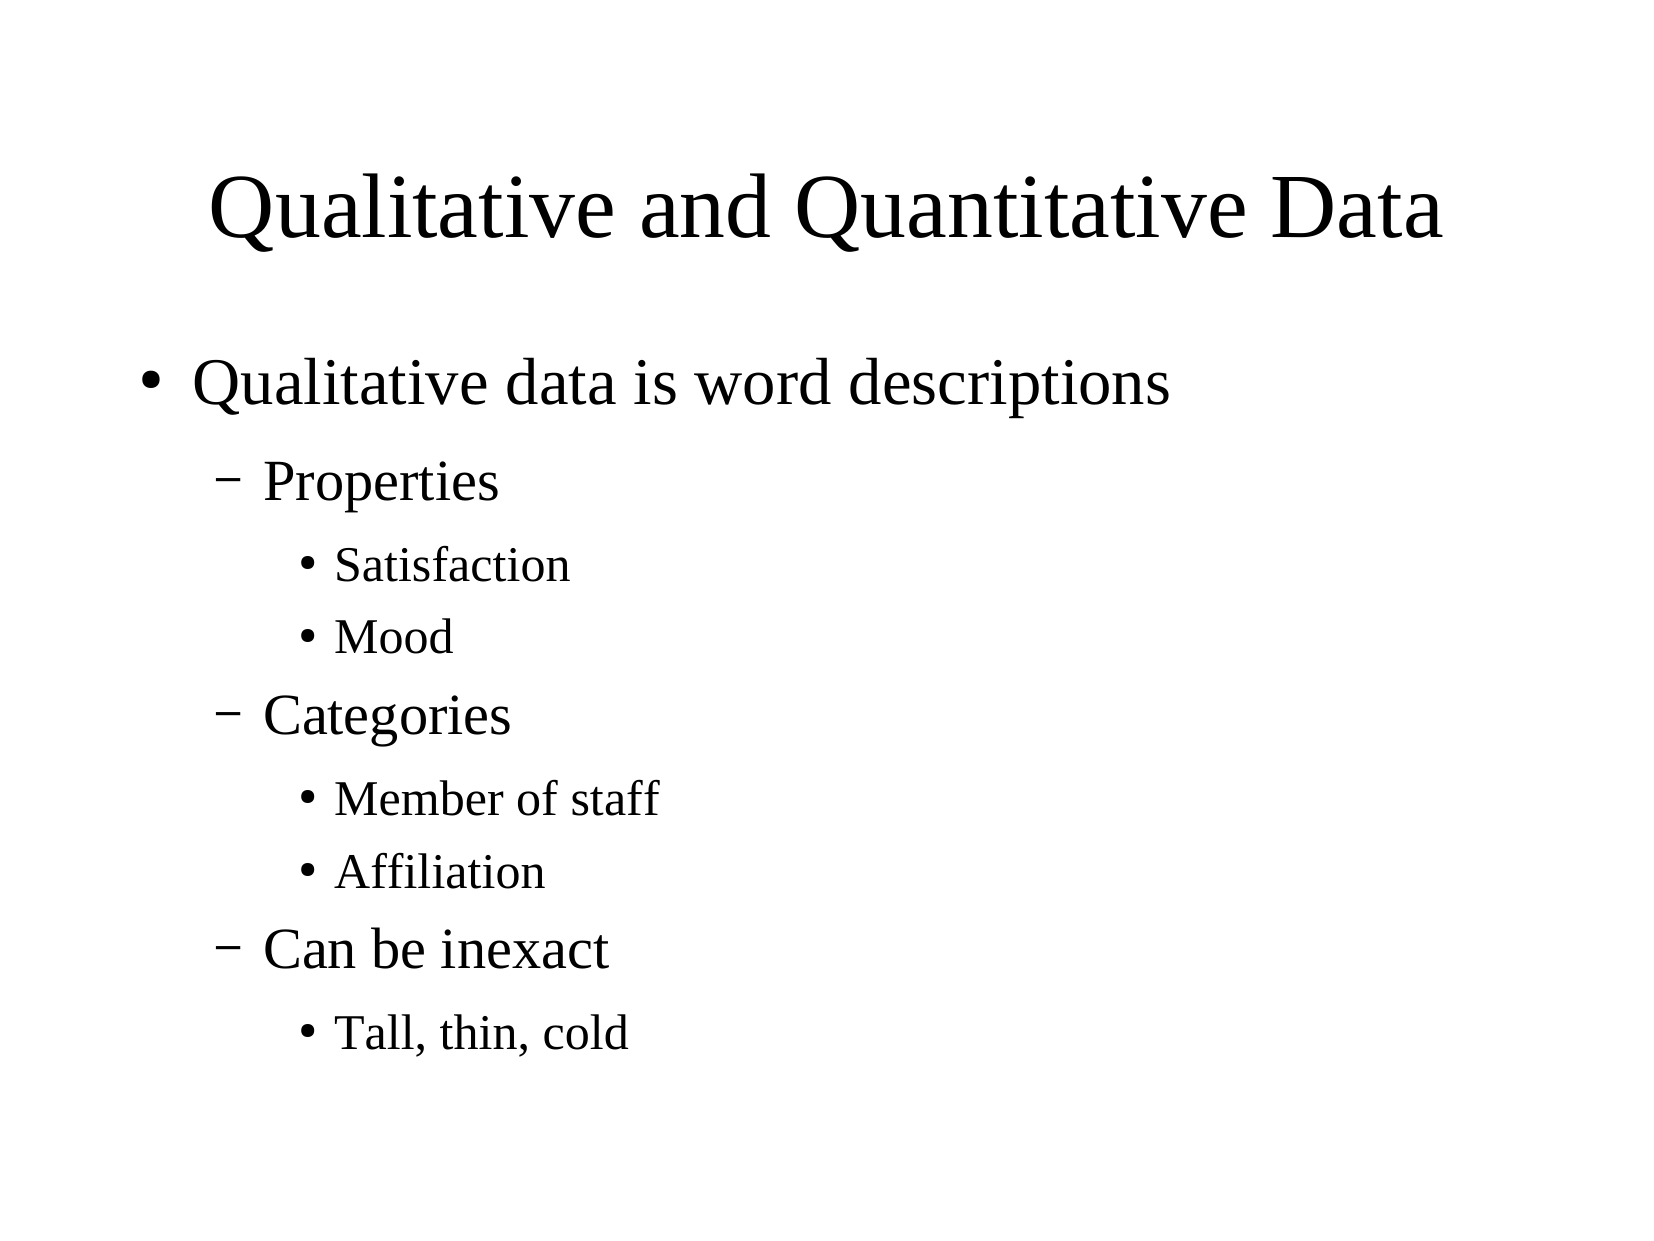

# Qualitative and Quantitative Data
Qualitative data is word descriptions
Properties
Satisfaction
Mood
Categories
Member of staff
Affiliation
Can be inexact
Tall, thin, cold